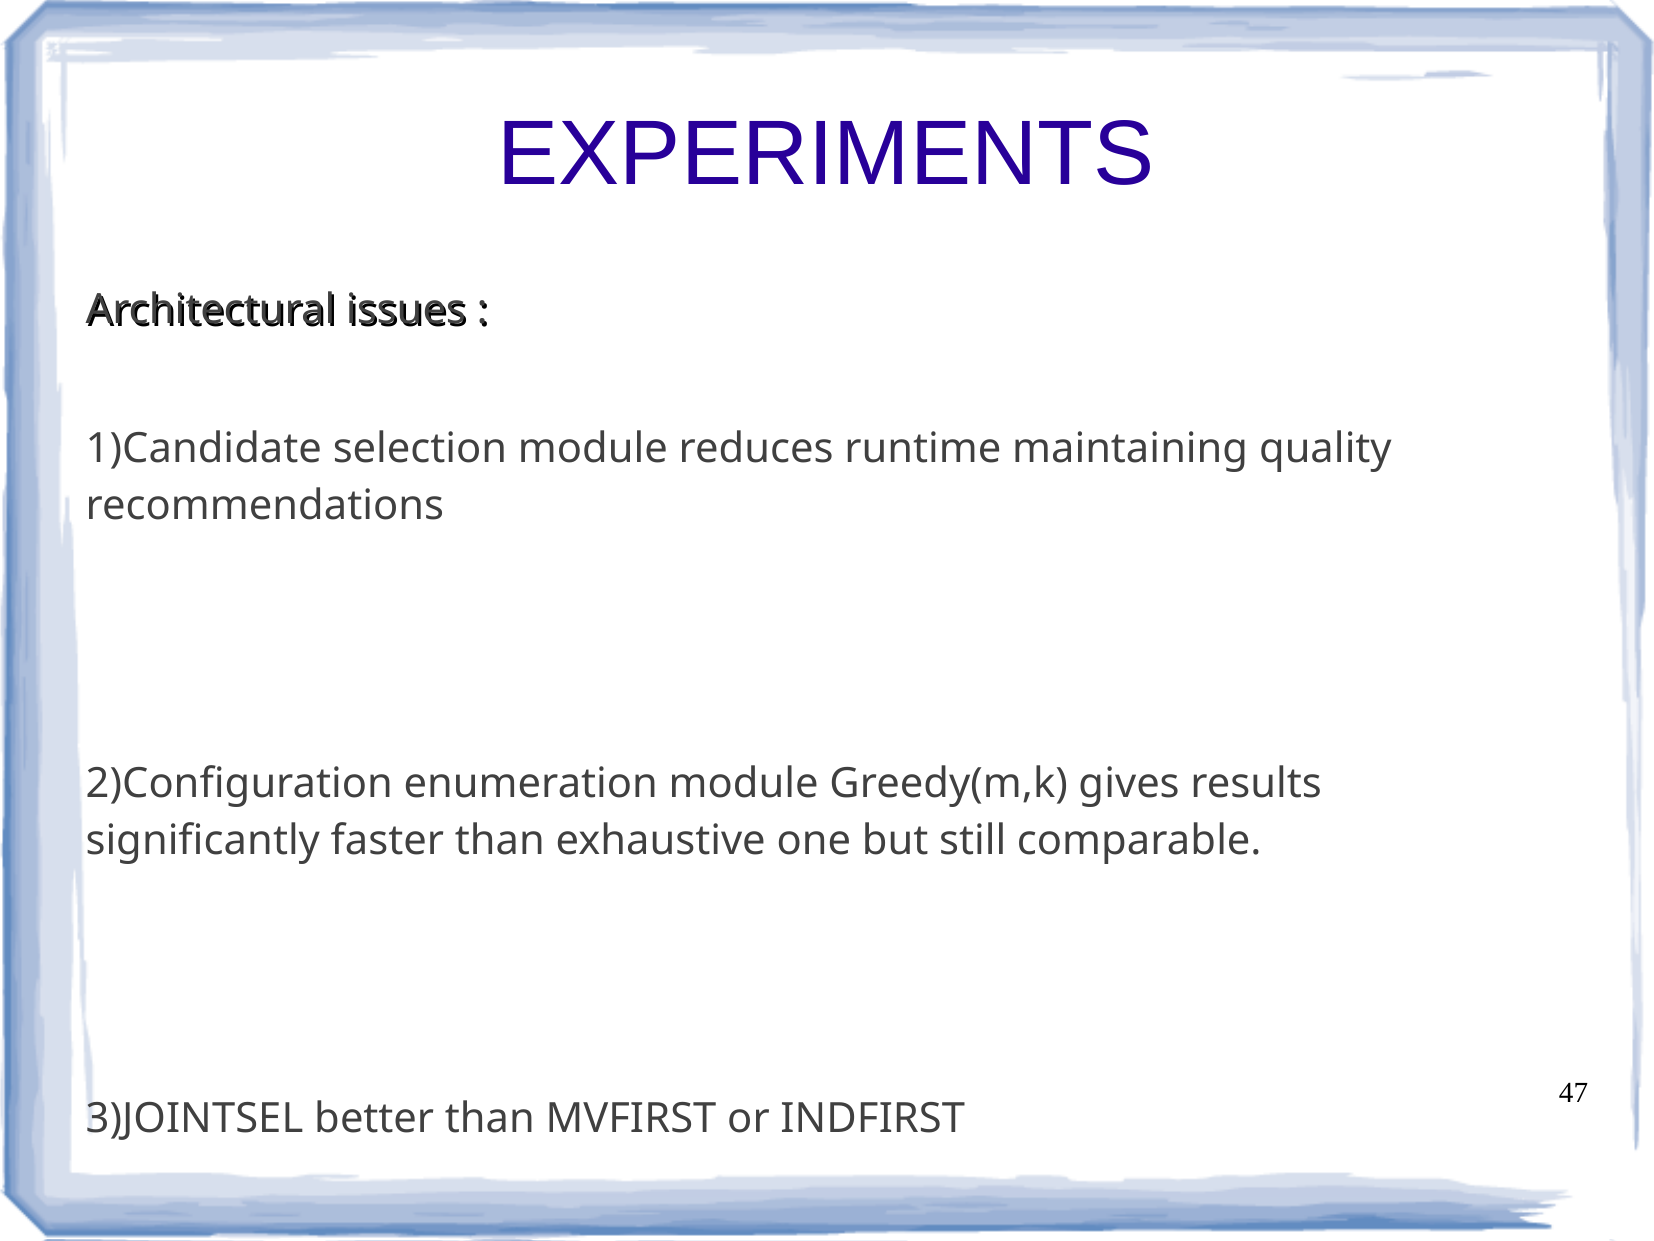

# EXPERIMENTS
Architectural issues :
1)Candidate selection module reduces runtime maintaining quality recommendations
2)Configuration enumeration module Greedy(m,k) gives results significantly faster than exhaustive one but still comparable.
3)JOINTSEL better than MVFIRST or INDFIRST
47